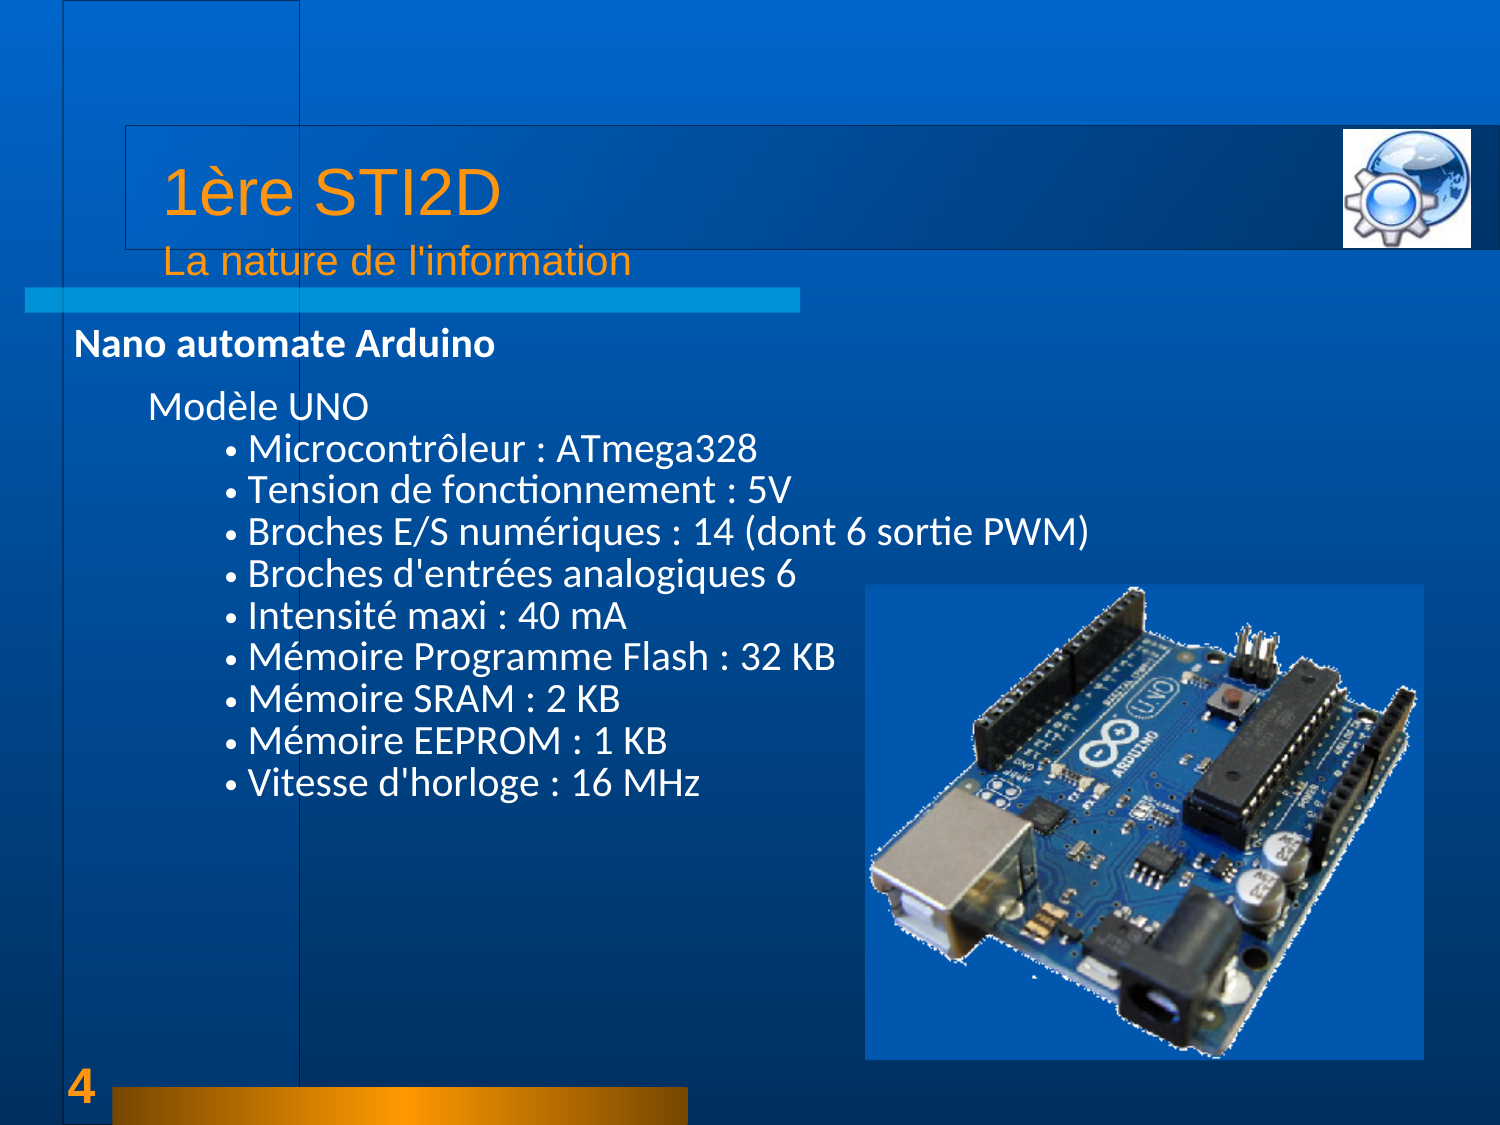

Nano automate Arduino
	Modèle UNO
 Microcontrôleur : ATmega328
 Tension de fonctionnement : 5V
 Broches E/S numériques : 14 (dont 6 sortie PWM)
 Broches d'entrées analogiques 6
 Intensité maxi : 40 mA
 Mémoire Programme Flash : 32 KB
 Mémoire SRAM : 2 KB
 Mémoire EEPROM : 1 KB
 Vitesse d'horloge : 16 MHz